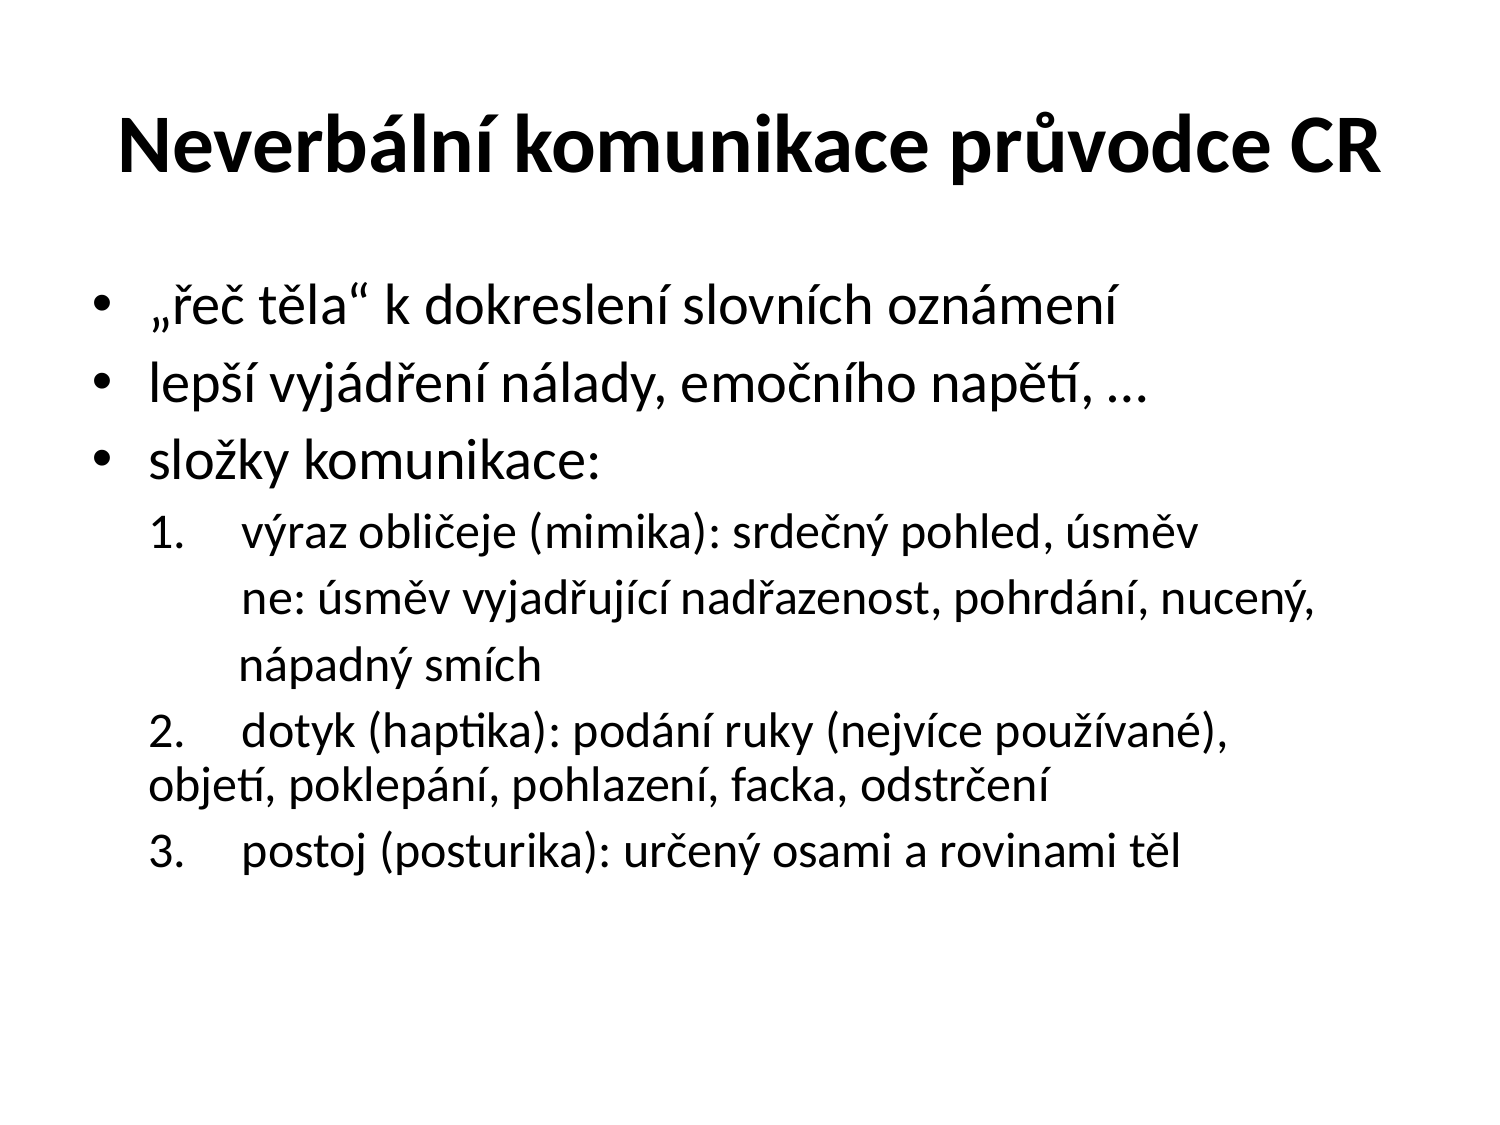

# Neverbální komunikace průvodce CR
„řeč těla“ k dokreslení slovních oznámení
lepší vyjádření nálady, emočního napětí, …
složky komunikace:
	1.	výraz obličeje (mimika): srdečný pohled, úsměv
		ne: úsměv vyjadřující nadřazenost, pohrdání, nucený,
 nápadný smích
	2.	dotyk (haptika): podání ruky (nejvíce používané), 	objetí, poklepání, pohlazení, facka, odstrčení
	3.	postoj (posturika): určený osami a rovinami těl